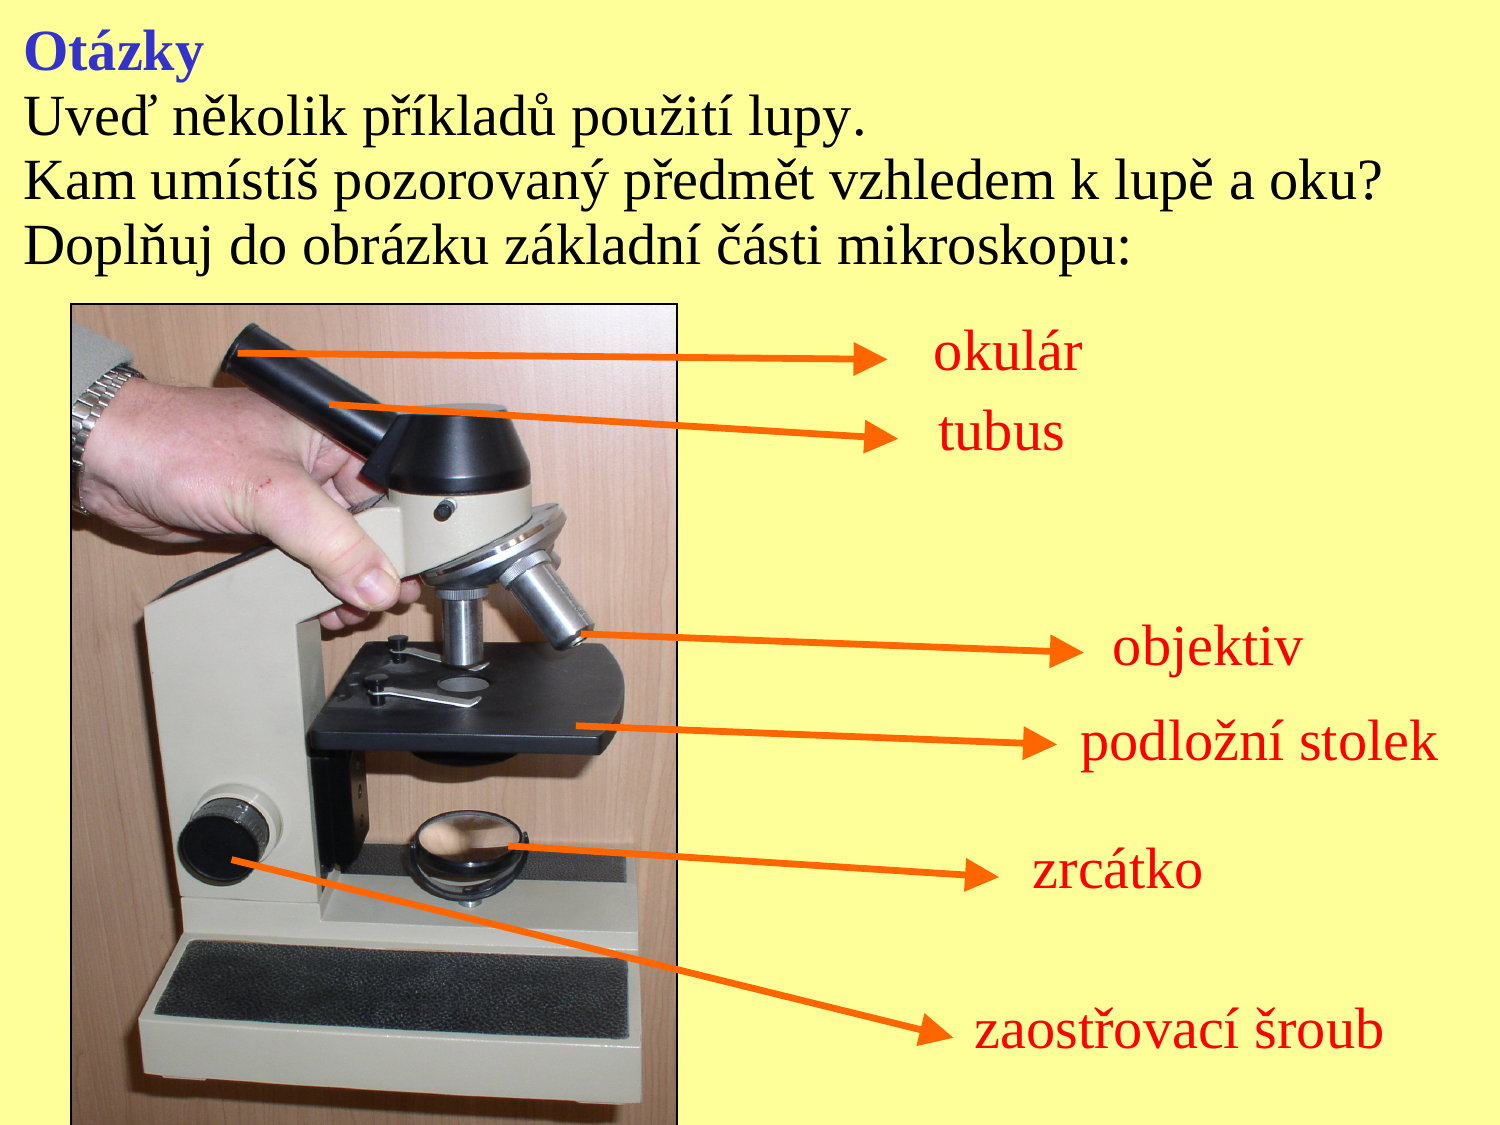

Otázky
Uveď několik příkladů použití lupy.
Kam umístíš pozorovaný předmět vzhledem k lupě a oku?
Doplňuj do obrázku základní části mikroskopu:
okulár
tubus
objektiv
podložní stolek
zrcátko
zaostřovací šroub